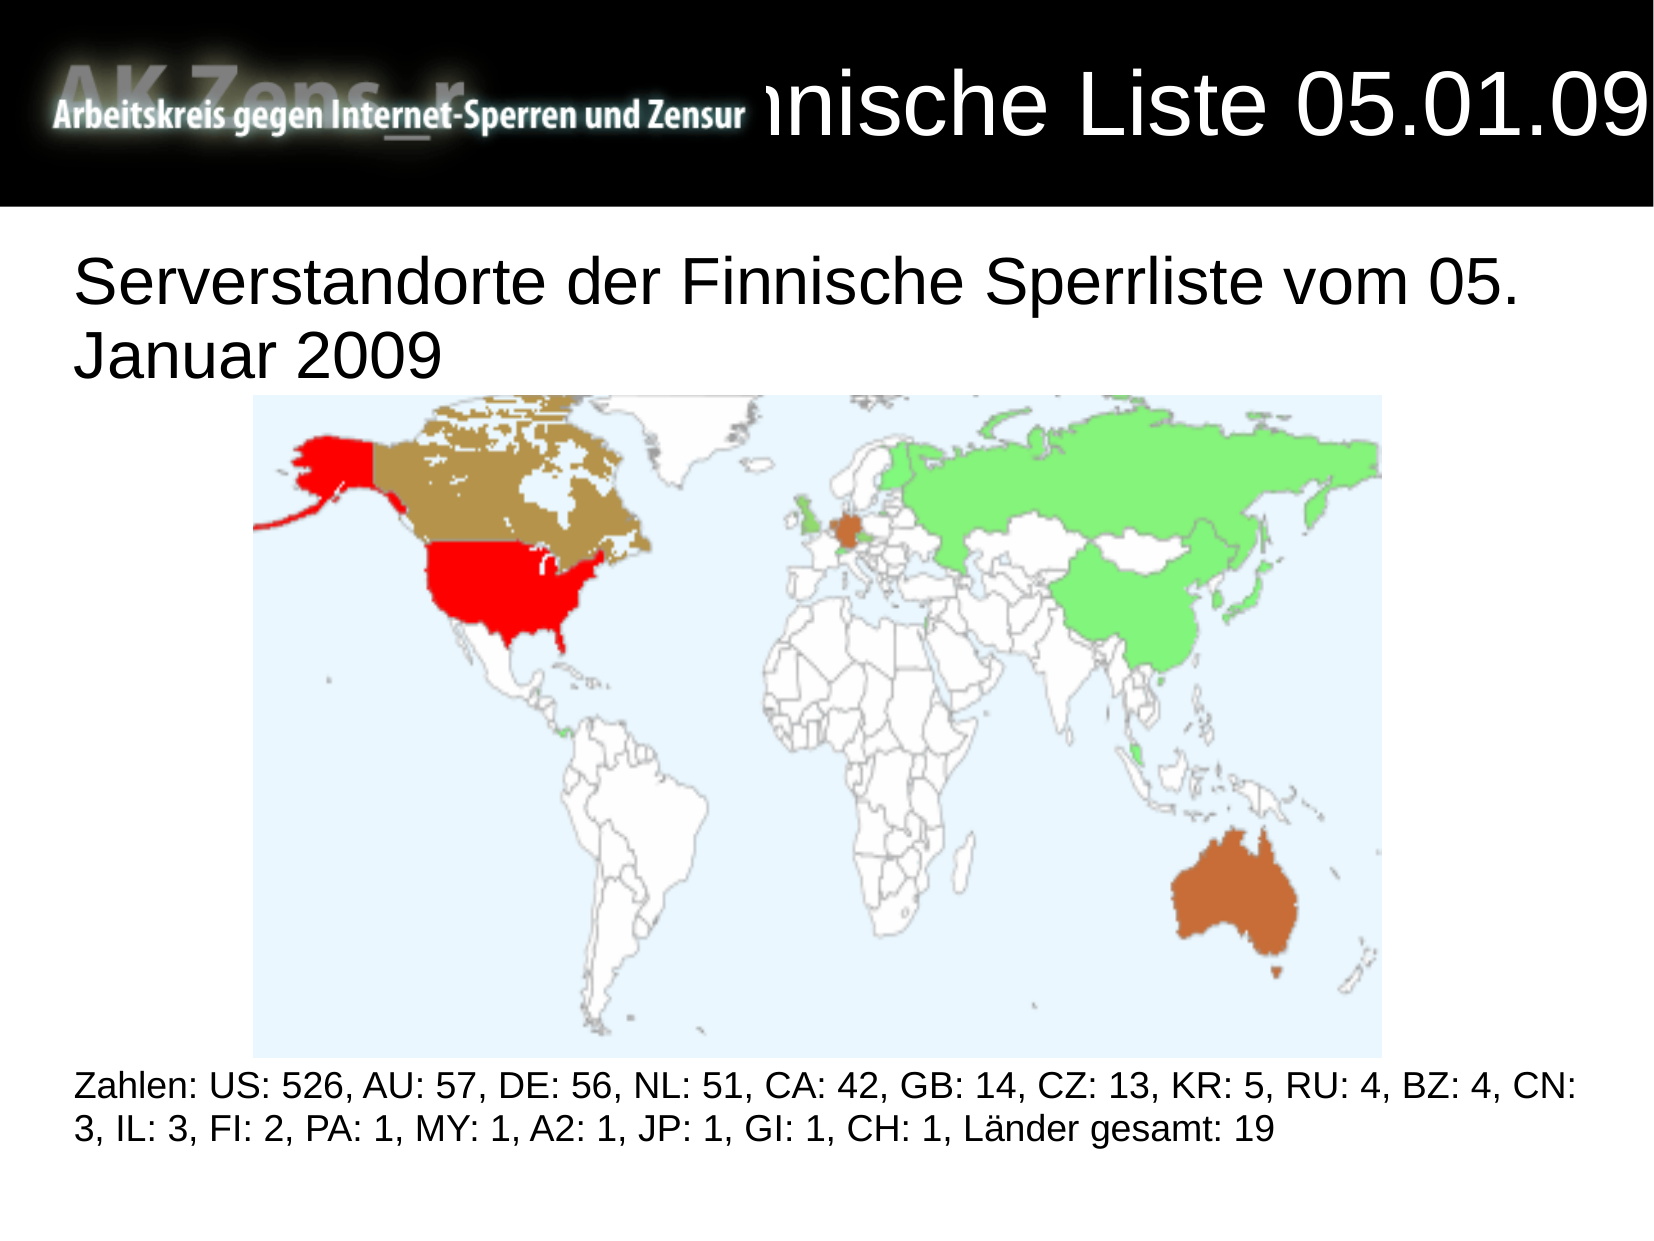

# Finnische Liste 05.01.09
Serverstandorte der Finnische Sperrliste vom 05. Januar 2009
Zahlen: US: 526, AU: 57, DE: 56, NL: 51, CA: 42, GB: 14, CZ: 13, KR: 5, RU: 4, BZ: 4, CN: 3, IL: 3, FI: 2, PA: 1, MY: 1, A2: 1, JP: 1, GI: 1, CH: 1, Länder gesamt: 19